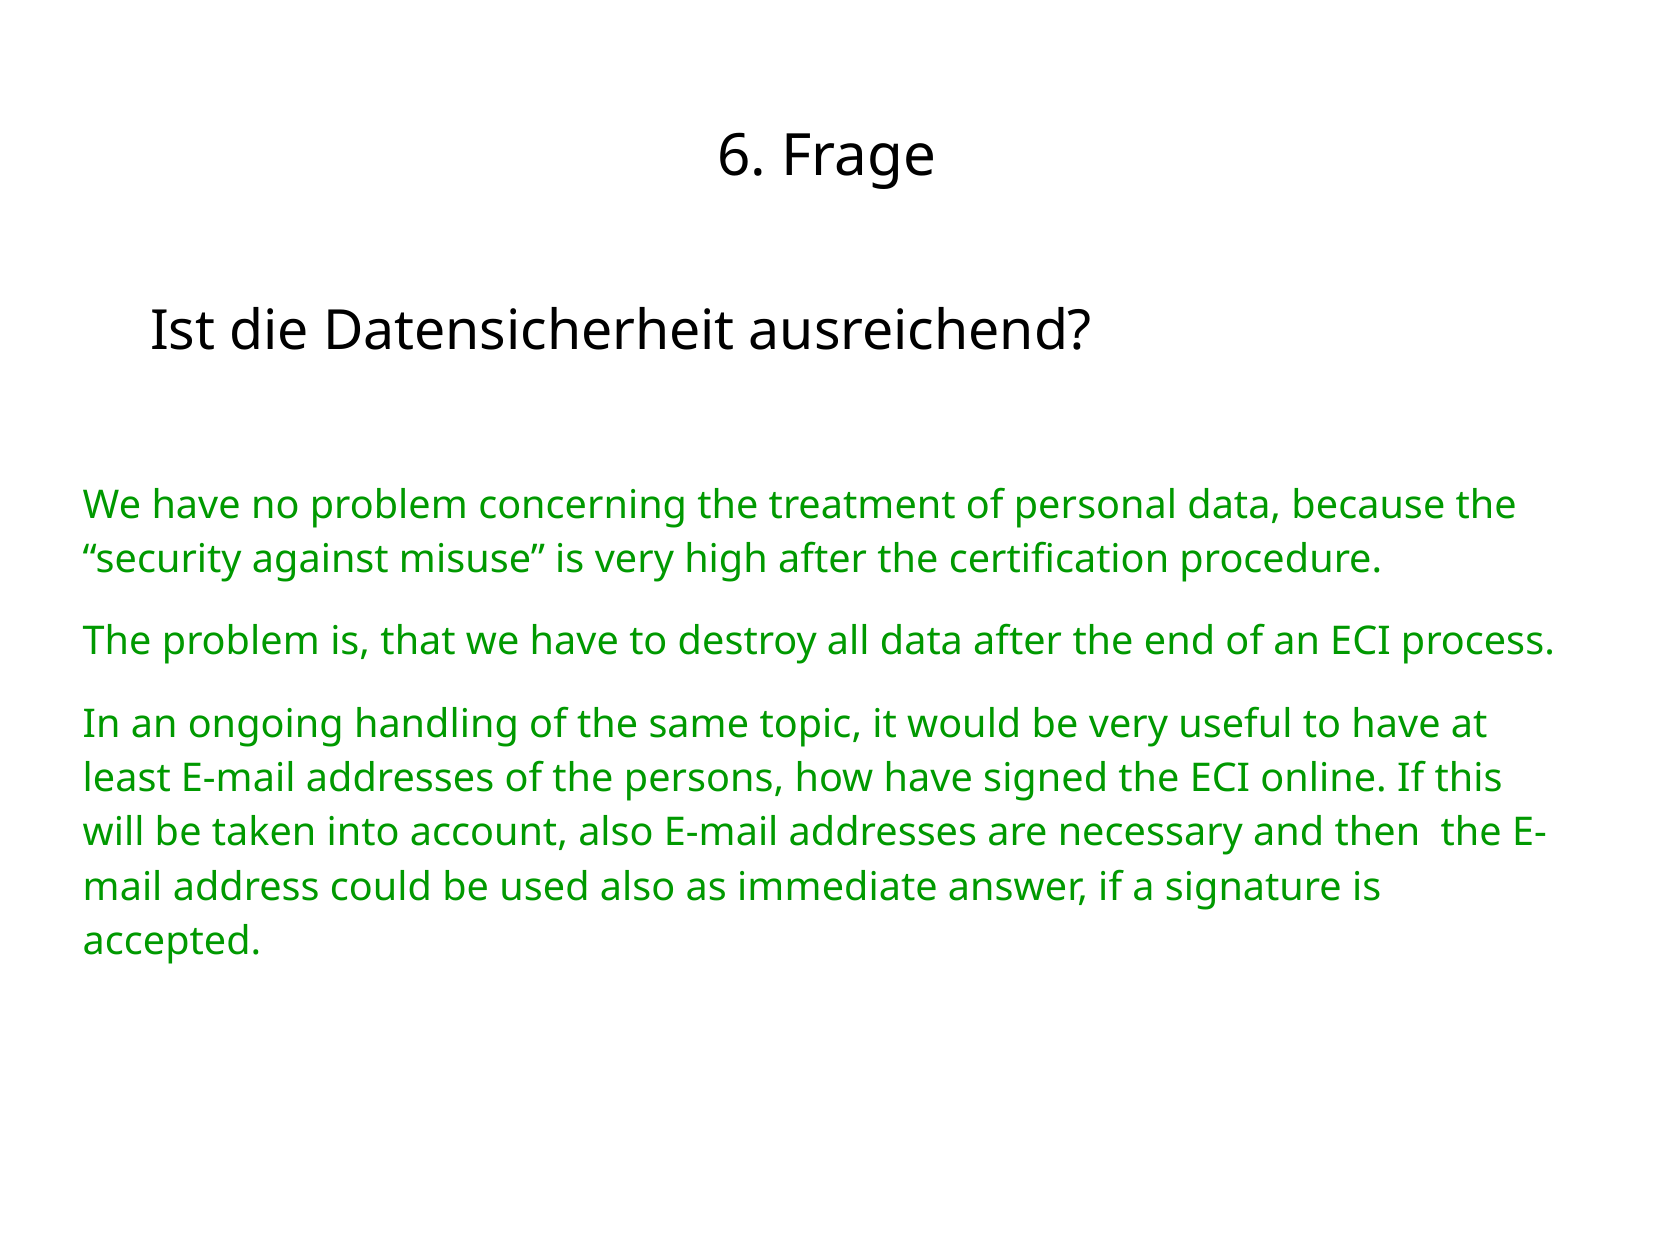

# 6. Frage
Ist die Datensicherheit ausreichend?
We have no problem concerning the treatment of personal data, because the “security against misuse” is very high after the certification procedure.
The problem is, that we have to destroy all data after the end of an ECI process.
In an ongoing handling of the same topic, it would be very useful to have at least E-mail addresses of the persons, how have signed the ECI online. If this will be taken into account, also E-mail addresses are necessary and then the E-mail address could be used also as immediate answer, if a signature is accepted.